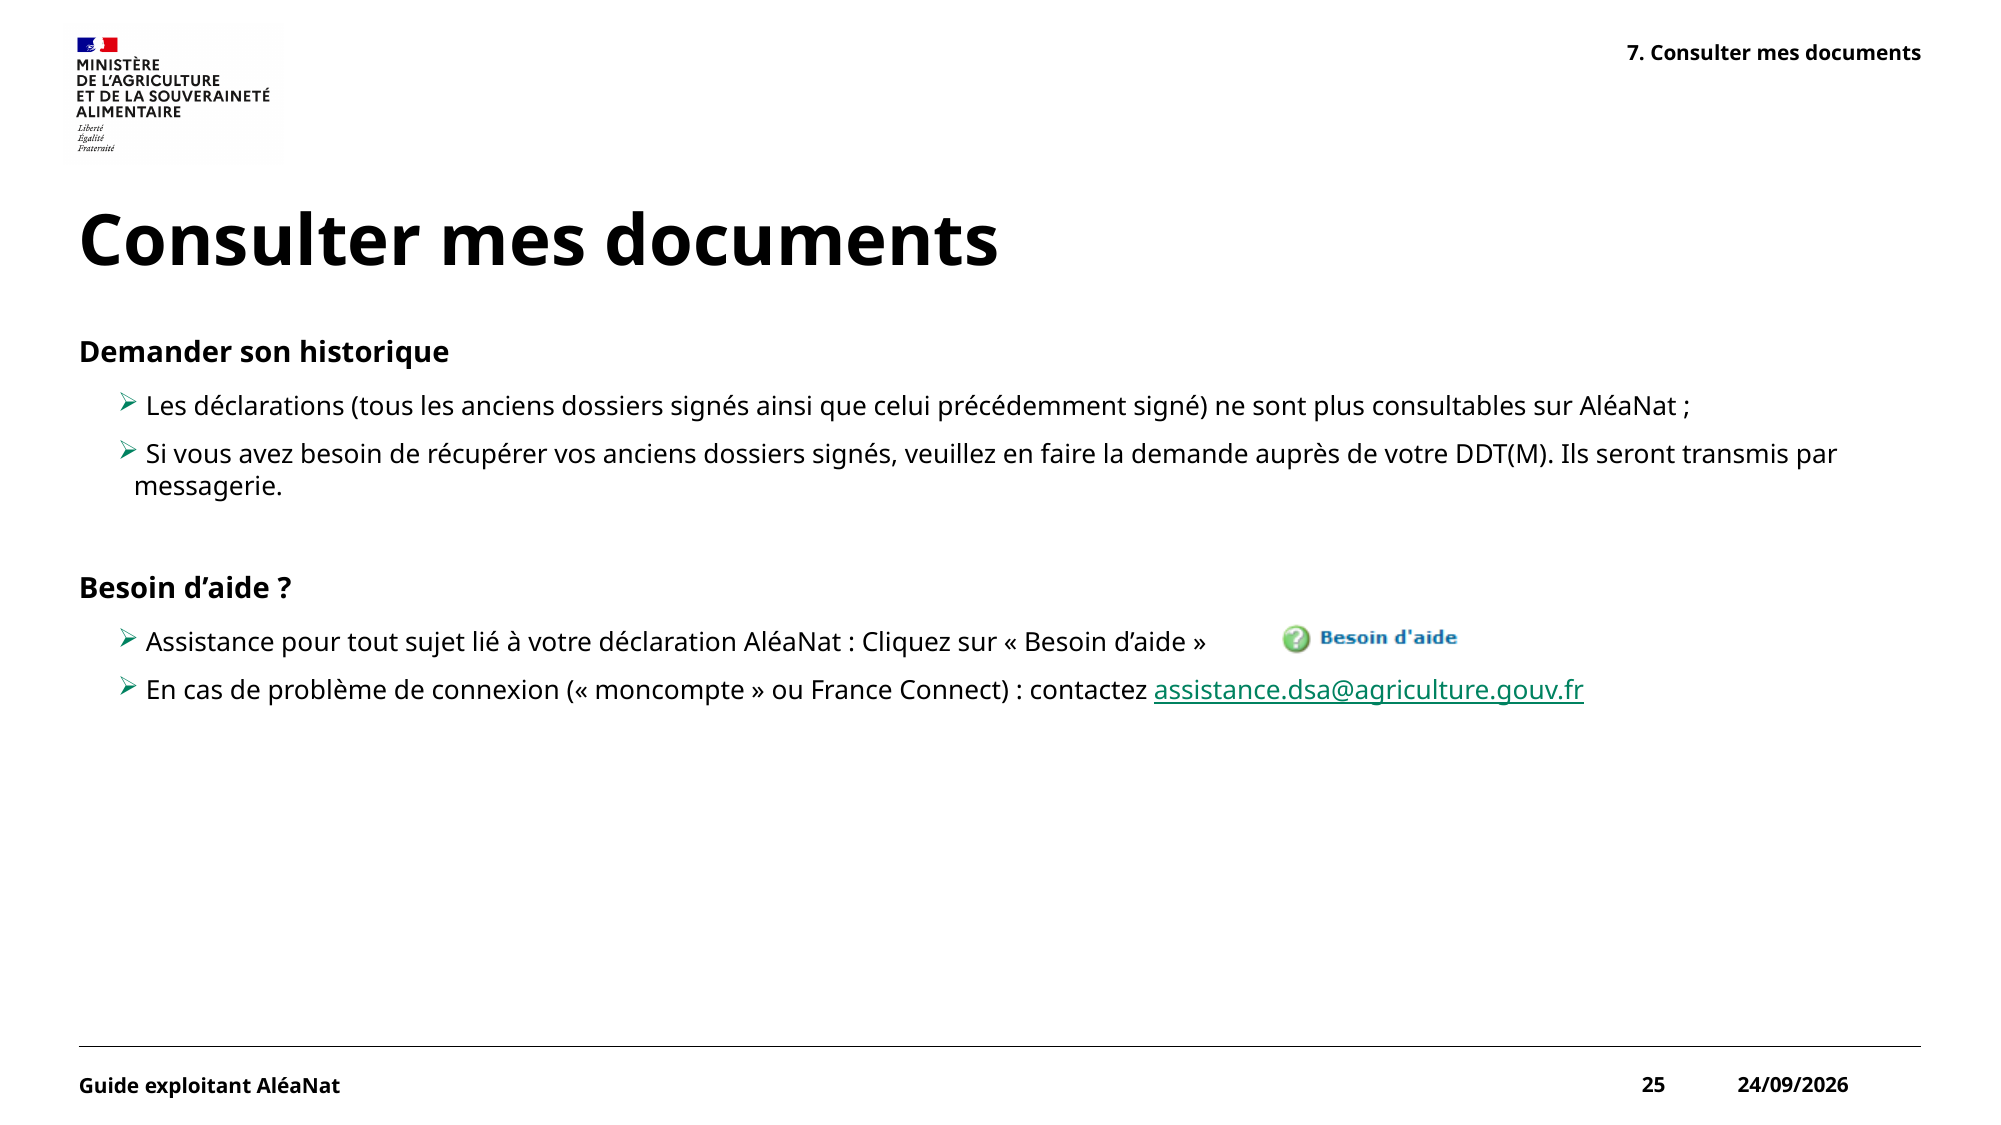

7. Consulter mes documents
# Consulter mes documents
Demander son historique
 Les déclarations (tous les anciens dossiers signés ainsi que celui précédemment signé) ne sont plus consultables sur AléaNat ;
 Si vous avez besoin de récupérer vos anciens dossiers signés, veuillez en faire la demande auprès de votre DDT(M). Ils seront transmis par messagerie.
Besoin d’aide ?
 Assistance pour tout sujet lié à votre déclaration AléaNat : Cliquez sur « Besoin d’aide »
 En cas de problème de connexion (« moncompte » ou France Connect) : contactez assistance.dsa@agriculture.gouv.fr
Guide exploitant AléaNat
25